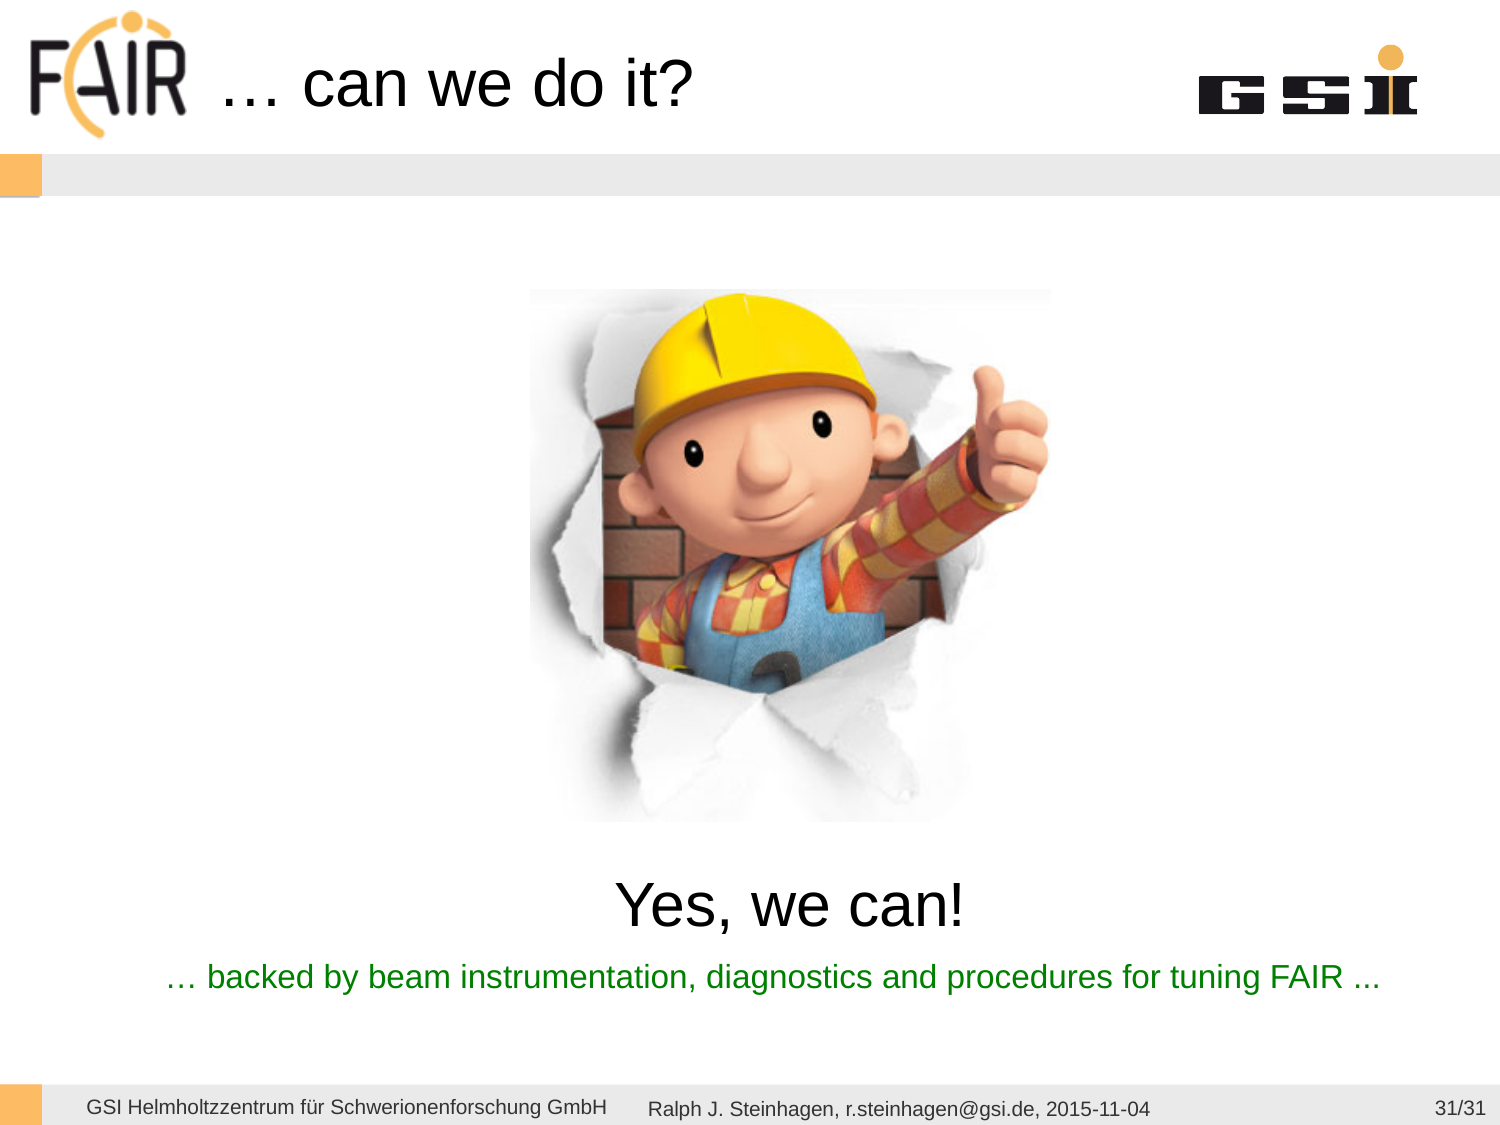

# … can we do it?
Yes, we can!
… backed by beam instrumentation, diagnostics and procedures for tuning FAIR ...